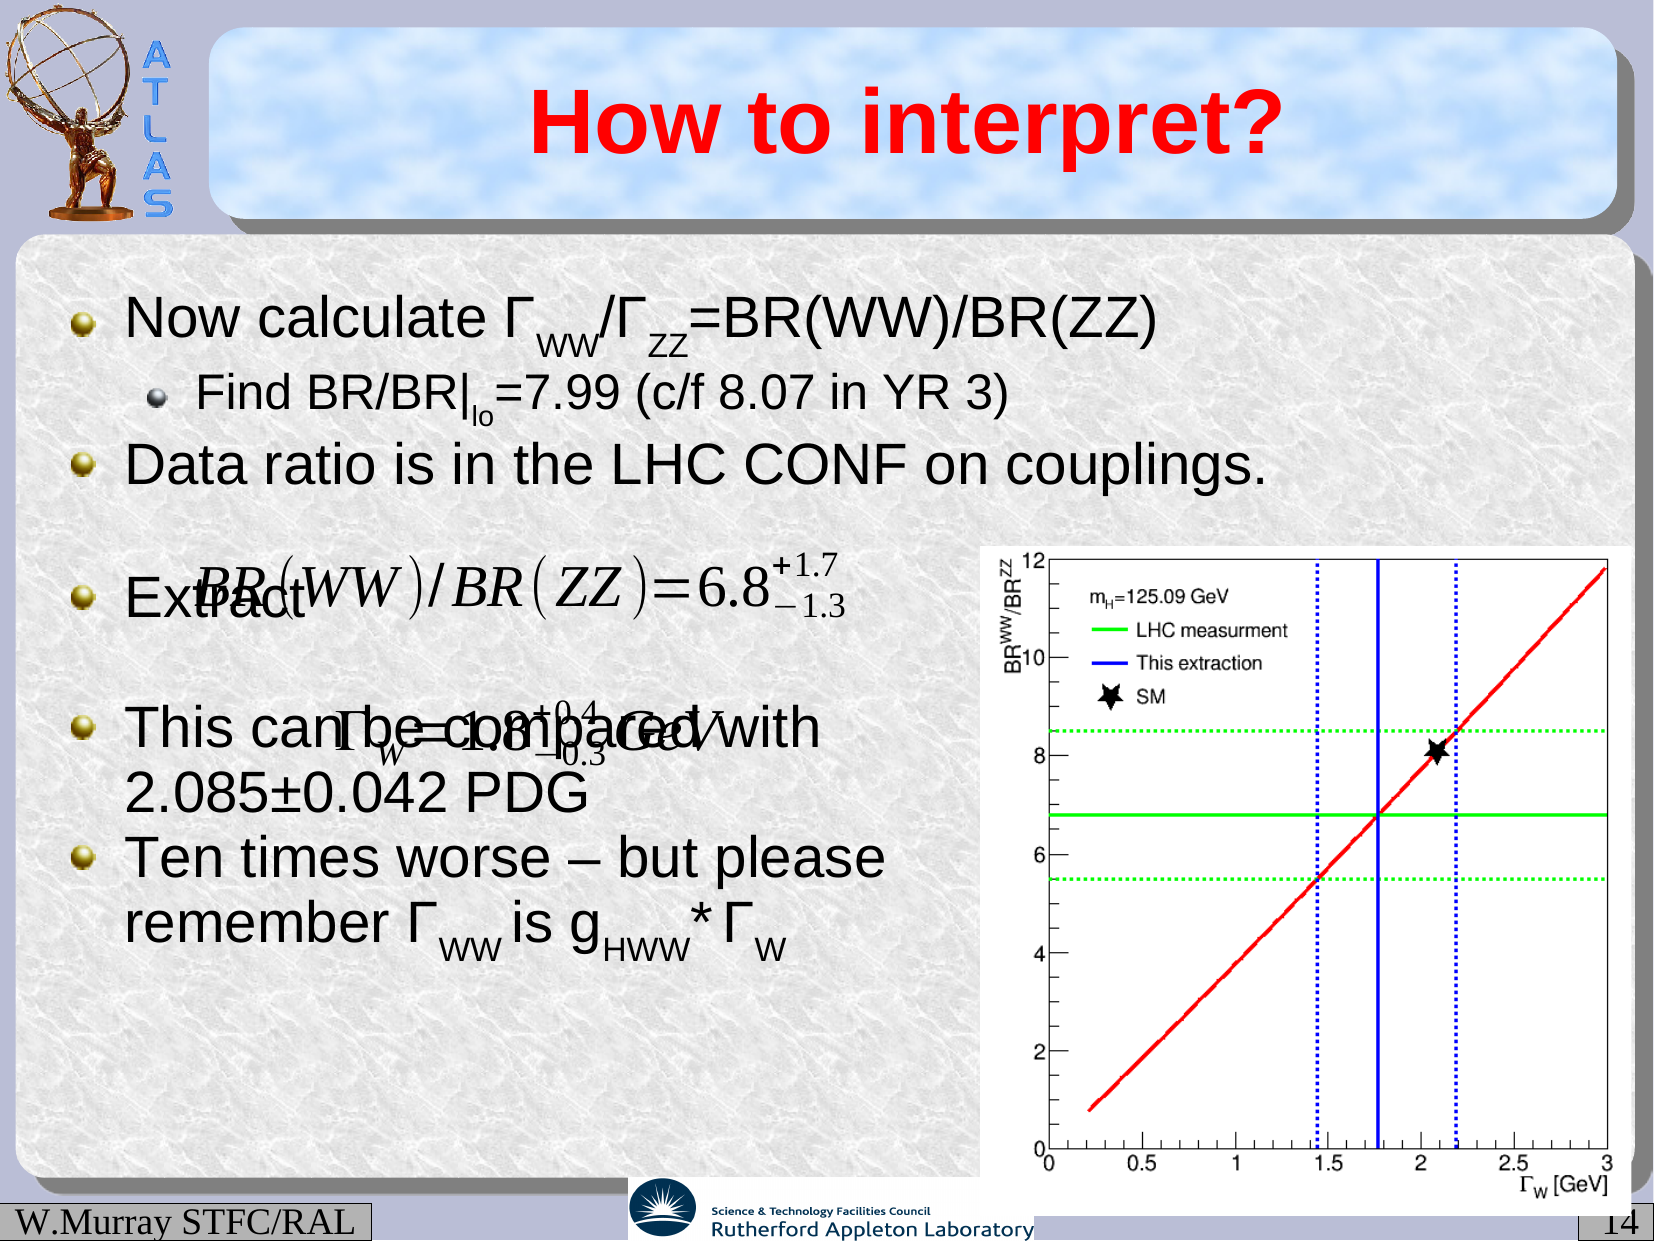

# How to interpret?
Now calculate ΓWW/ΓZZ=BR(WW)/BR(ZZ)
Find BR/BR|lo=7.99 (c/f 8.07 in YR 3)
Data ratio is in the LHC CONF on couplings.
Extract
This can be compared with
2.085±0.042 PDG
Ten times worse – but please
remember ΓWW is gHWW* ΓW